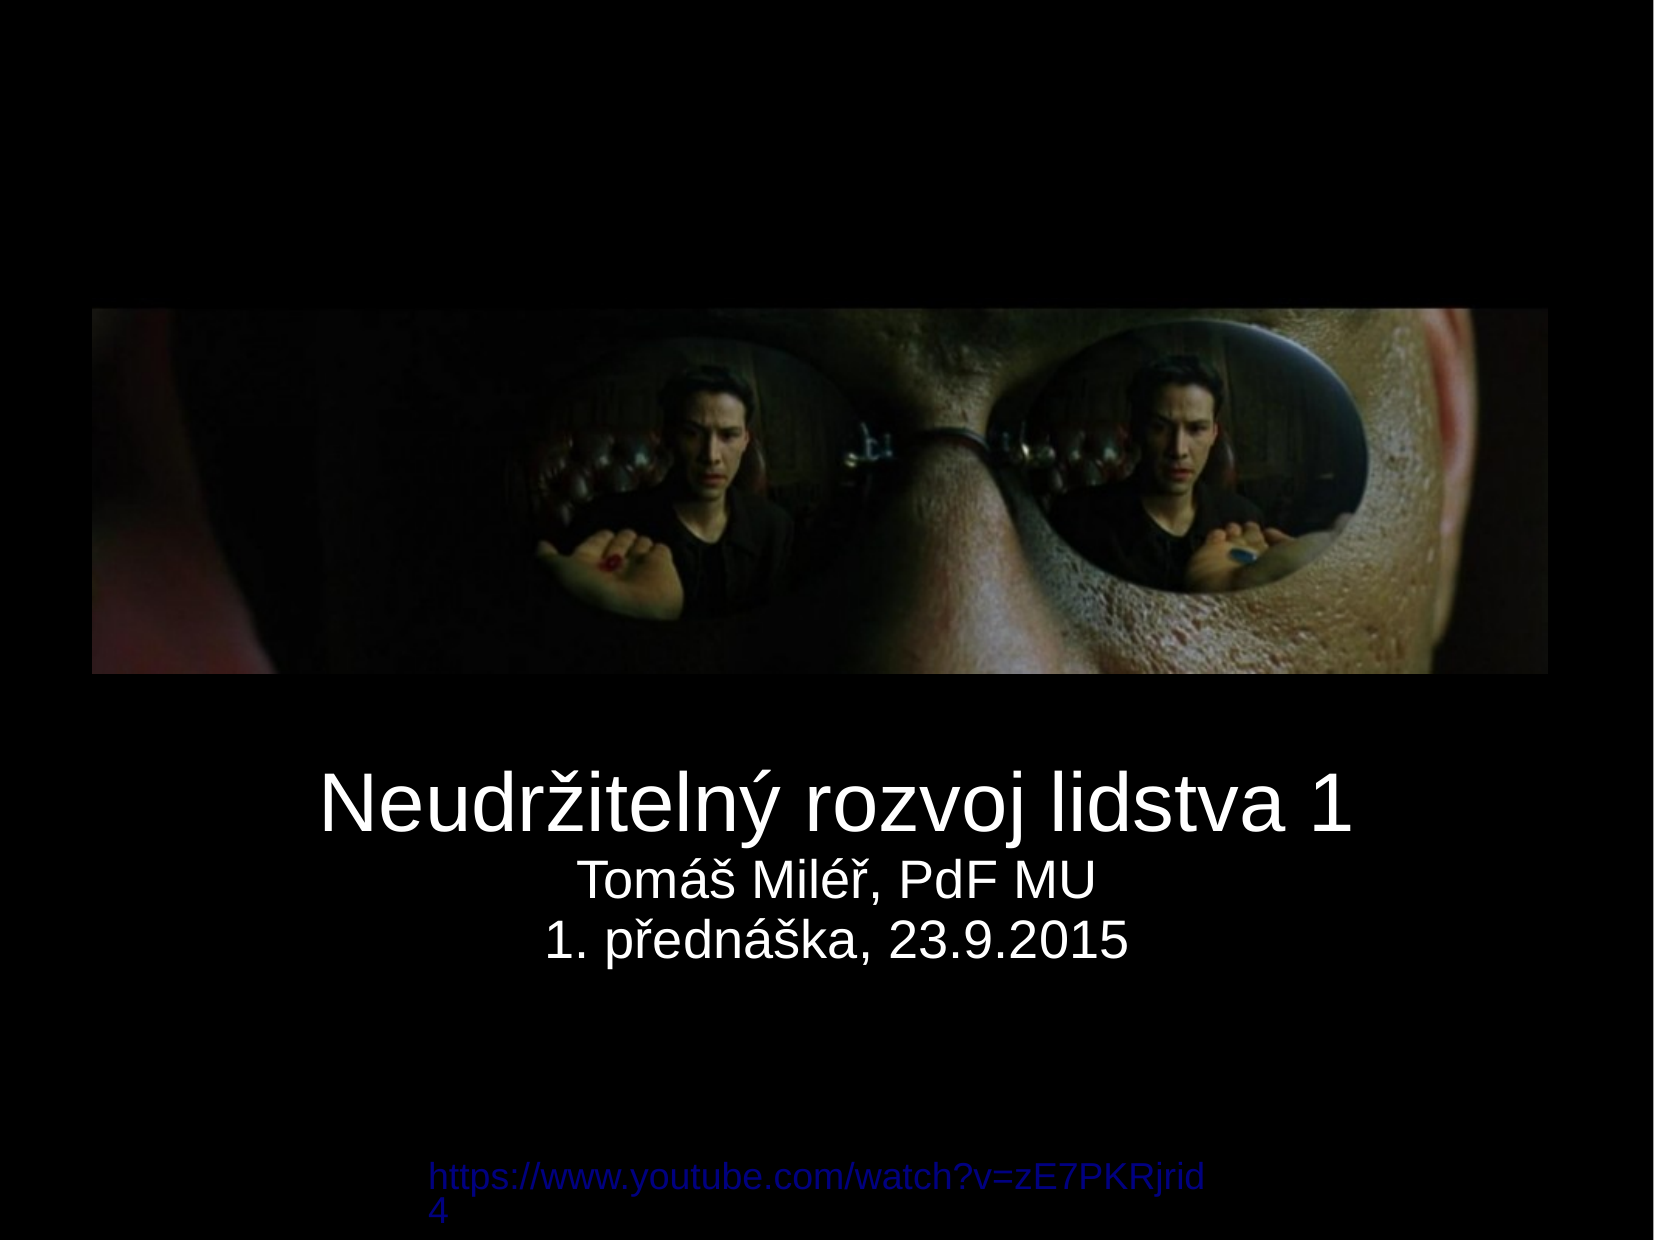

# Neudržitelný rozvoj lidstva 1
Tomáš Miléř, PdF MU
1. přednáška, 23.9.2015
https://www.youtube.com/watch?v=zE7PKRjrid4